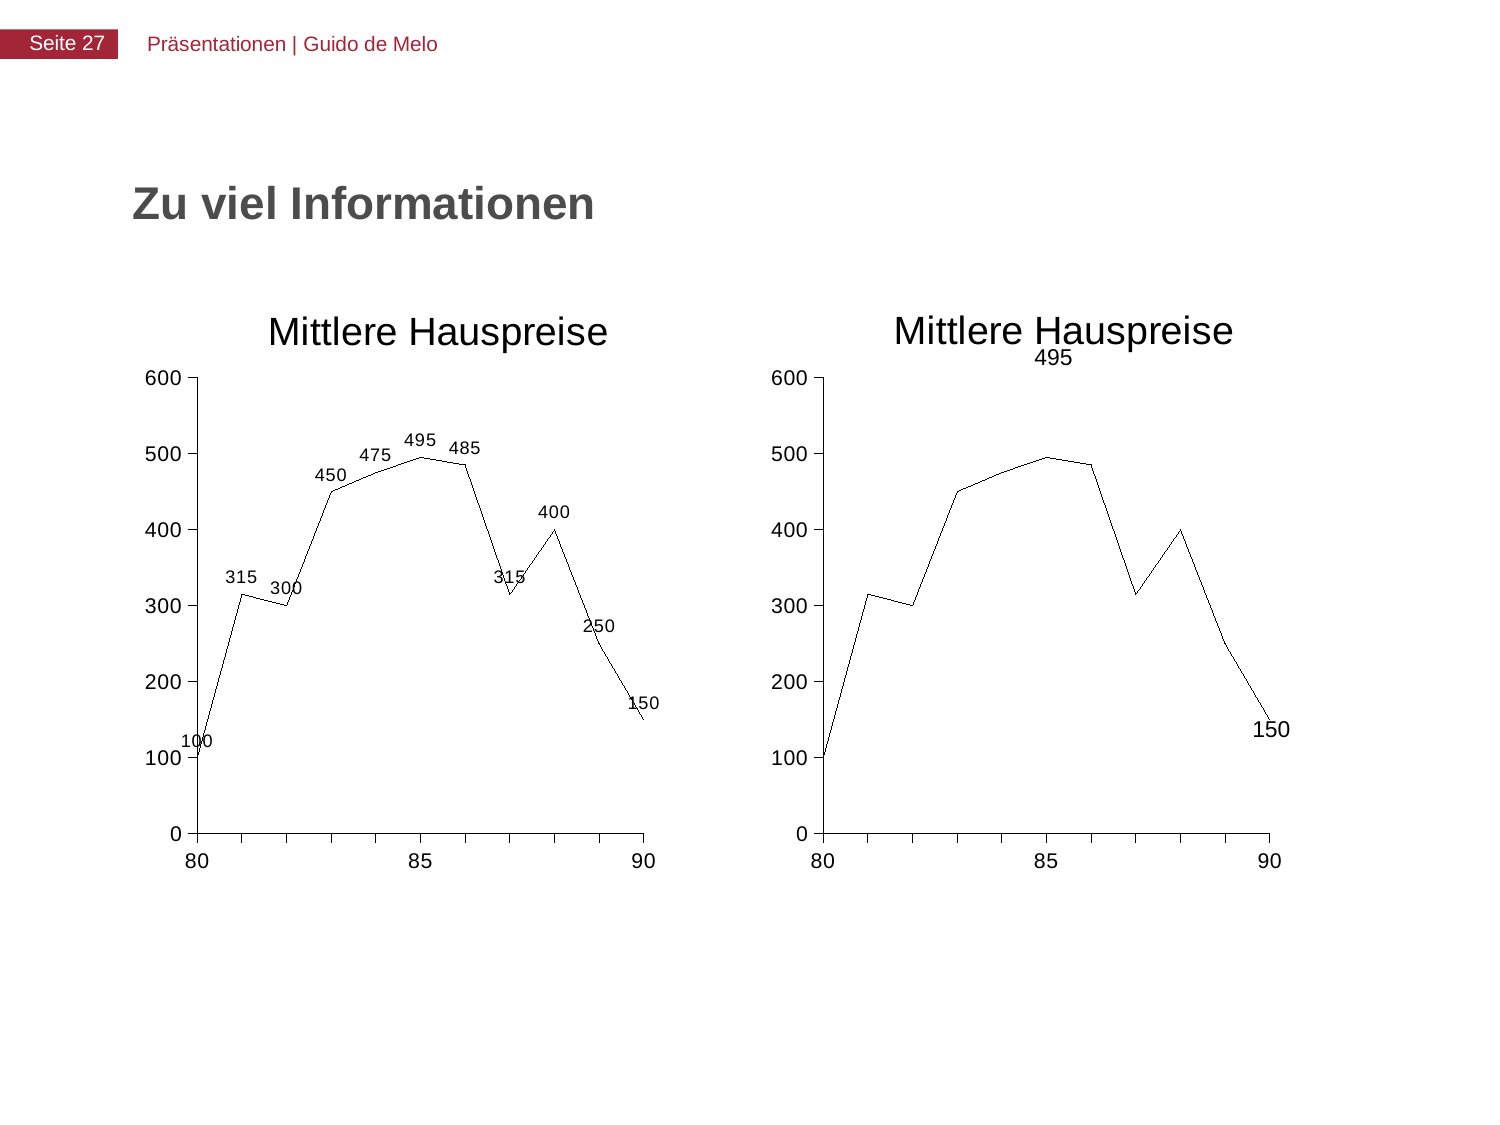

# Zu viel Informationen
### Chart: Mittlere Hauspreise
| Category | |
|---|---|
| 80 | 100.0 |
| None | 315.0 |
| None | 300.0 |
| None | 450.0 |
| None | 475.0 |
| 85 | 495.0 |
| None | 485.0 |
| None | 315.0 |
| None | 400.0 |
| None | 250.0 |
| 90 | 150.0 |
### Chart: Mittlere Hauspreise
| Category | |
|---|---|
| 80 | 100.0 |
| None | 315.0 |
| None | 300.0 |
| None | 450.0 |
| None | 475.0 |
| 85 | 495.0 |
| None | 485.0 |
| None | 315.0 |
| None | 400.0 |
| None | 250.0 |
| 90 | 150.0 |
495
150